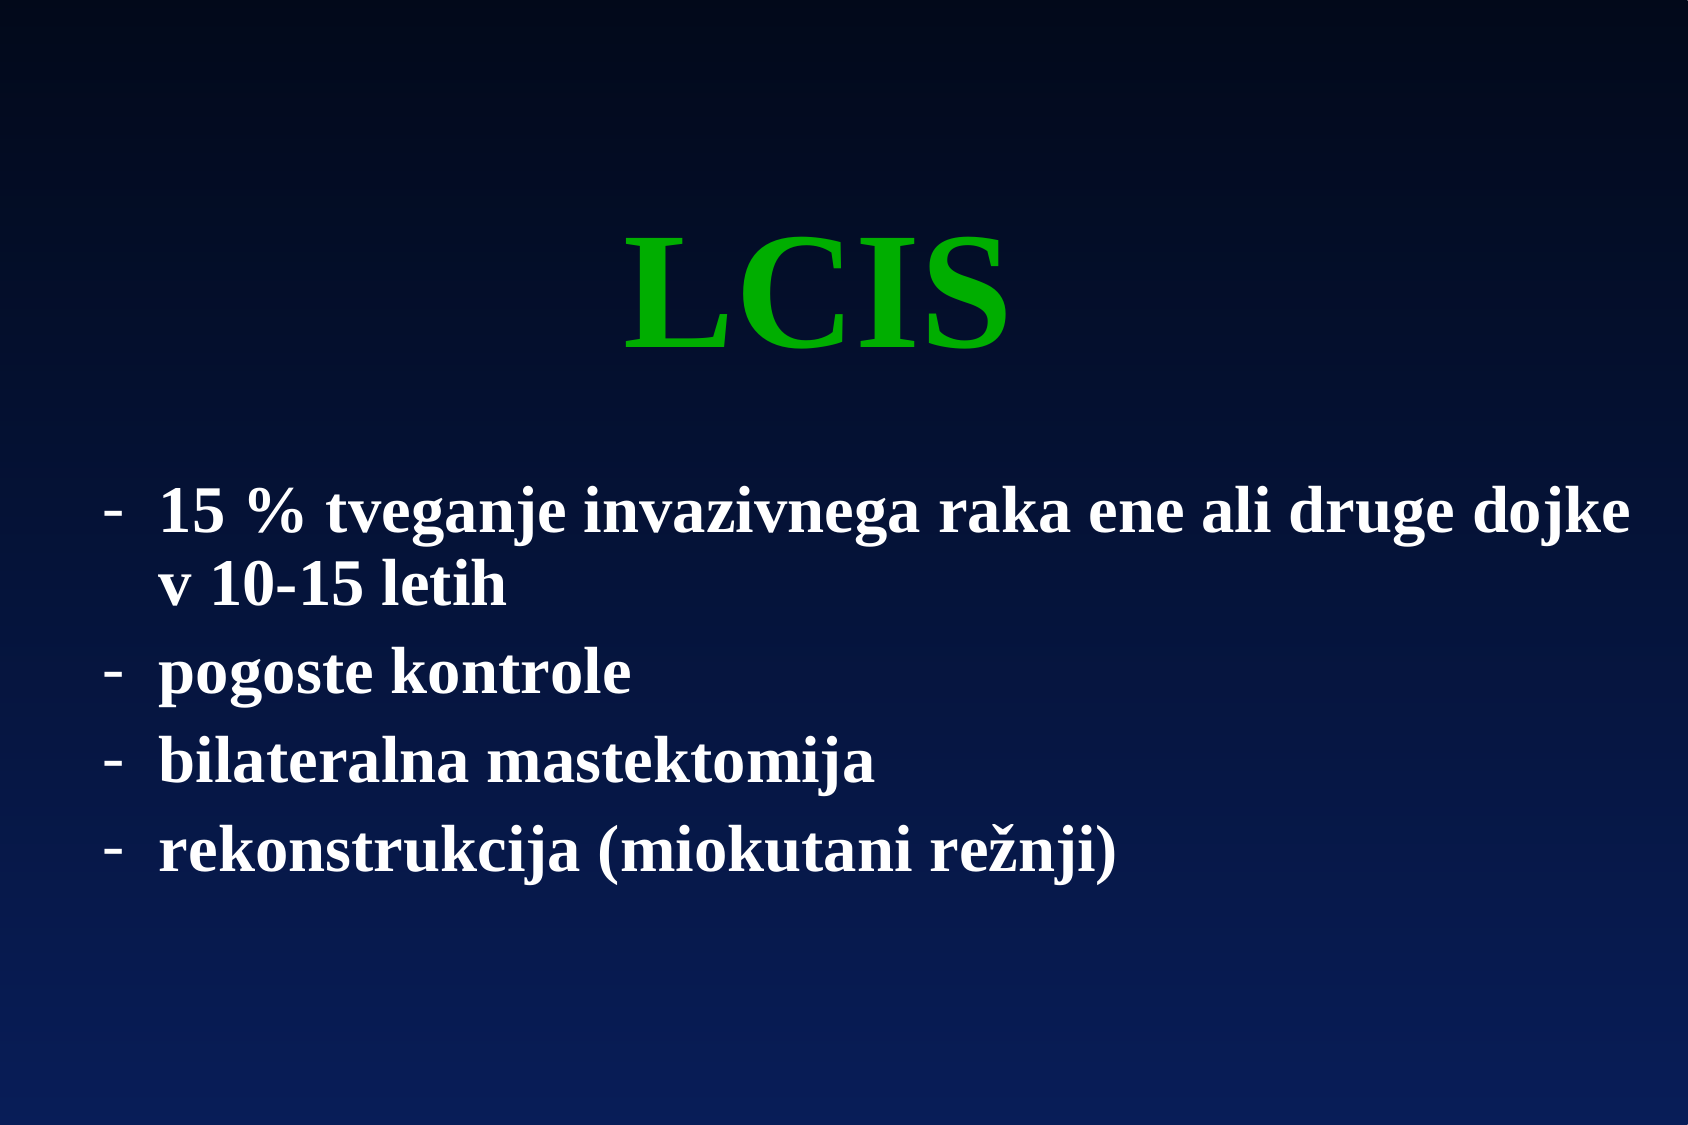

# LCIS
15 % tveganje invazivnega raka ene ali druge dojke v 10-15 letih
pogoste kontrole
bilateralna mastektomija
rekonstrukcija (miokutani režnji)